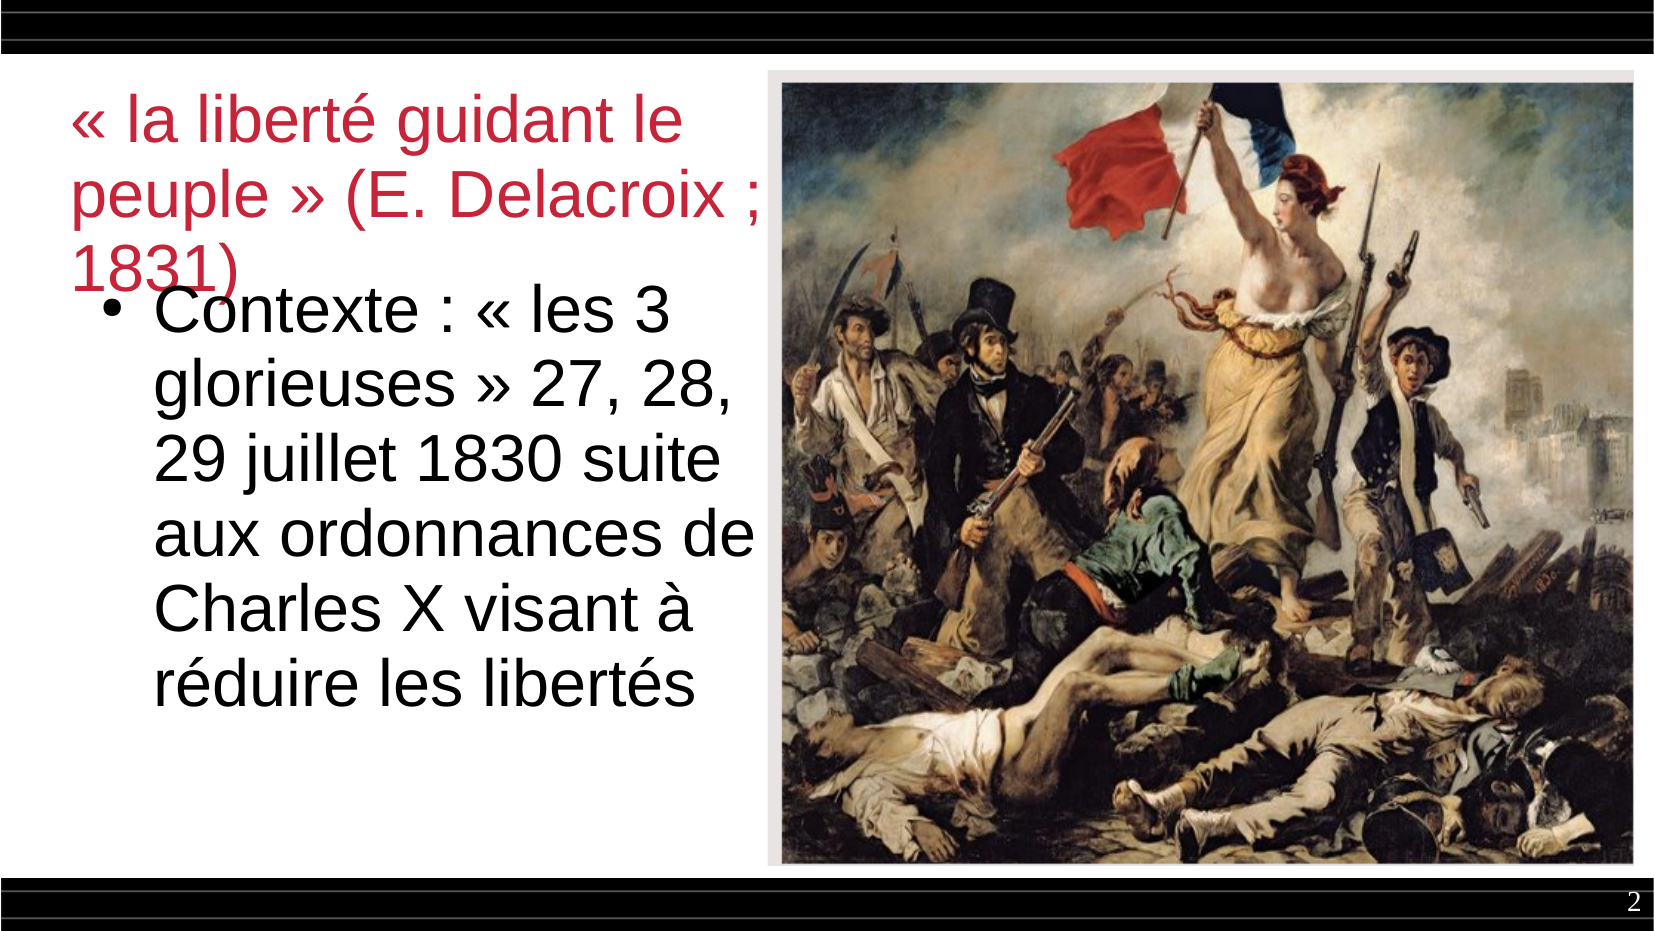

# « la liberté guidant le peuple » (E. Delacroix ; 1831)
Contexte : « les 3 glorieuses » 27, 28, 29 juillet 1830 suite aux ordonnances de Charles X visant à réduire les libertés